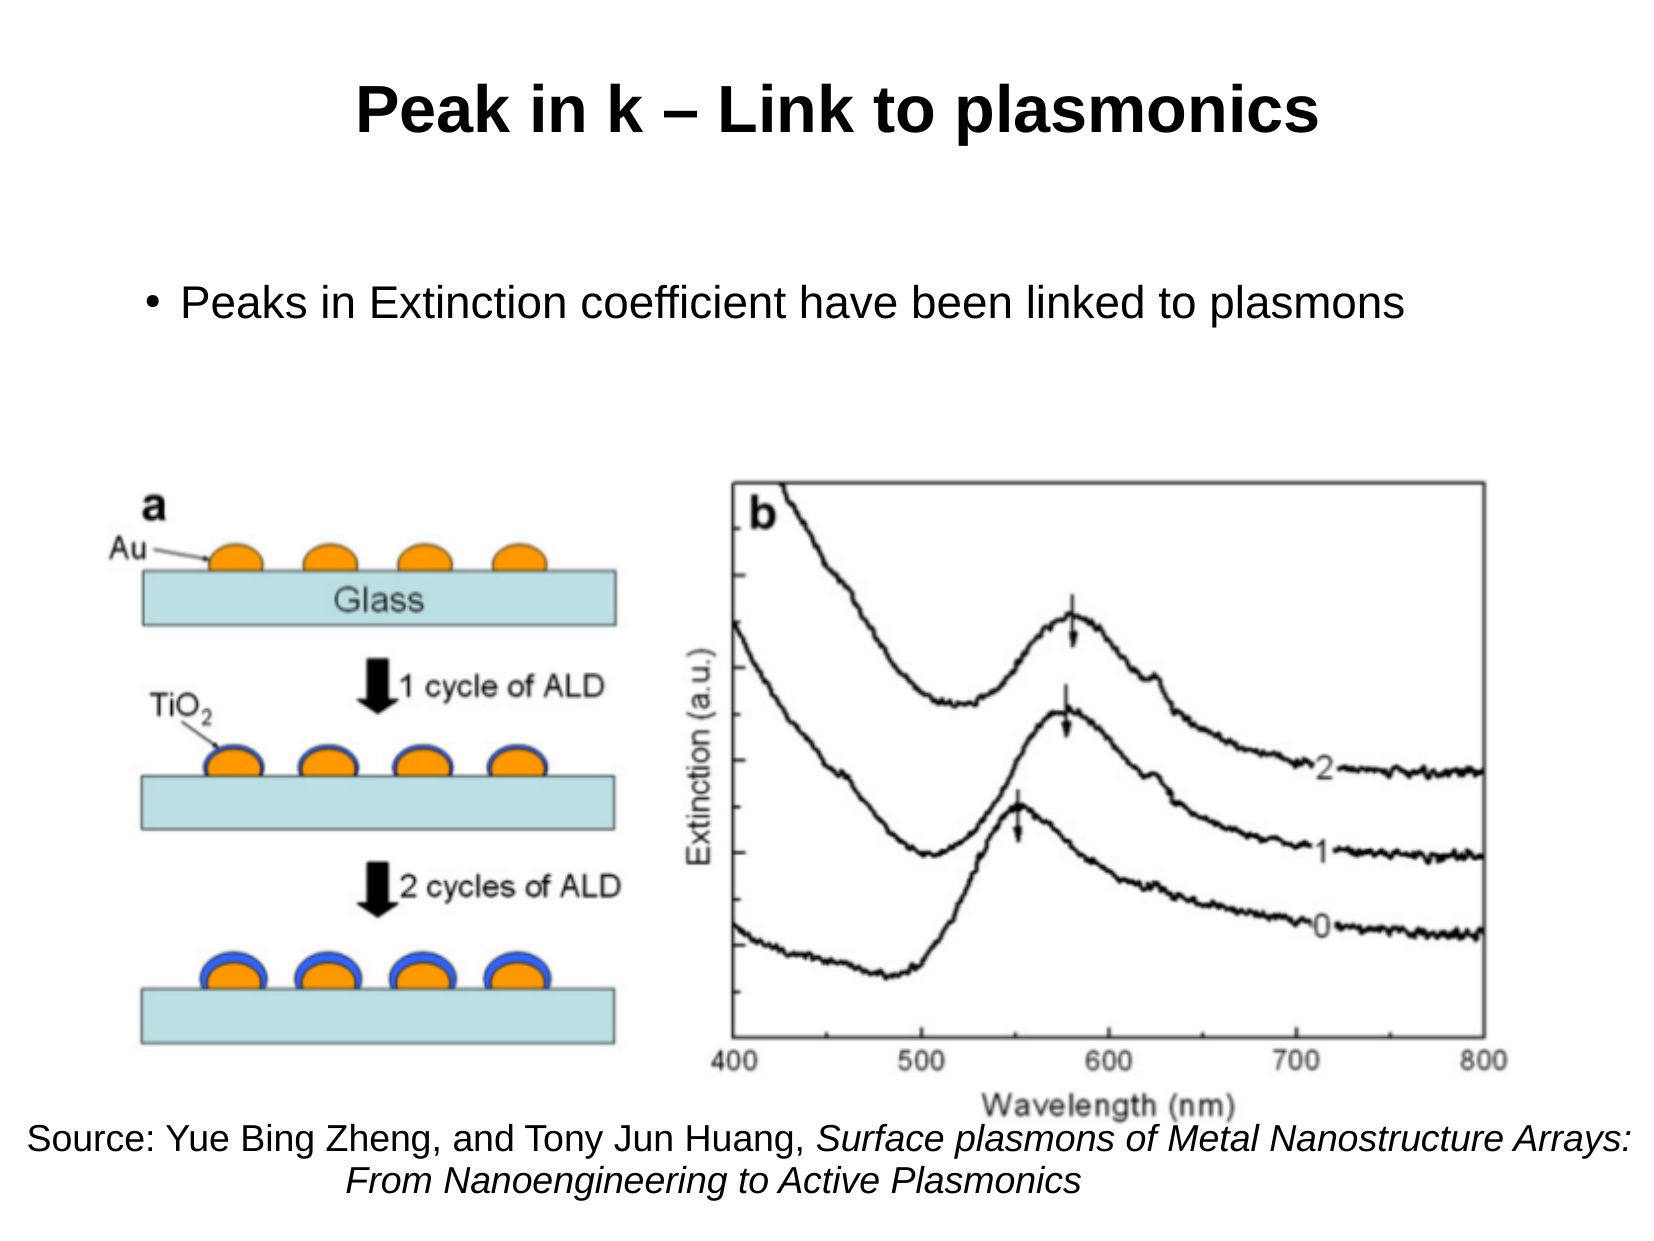

# Peak in k – Link to plasmonics
Peaks in Extinction coefficient have been linked to plasmons
Source: Yue Bing Zheng, and Tony Jun Huang, Surface plasmons of Metal Nanostructure Arrays:
From Nanoengineering to Active Plasmonics